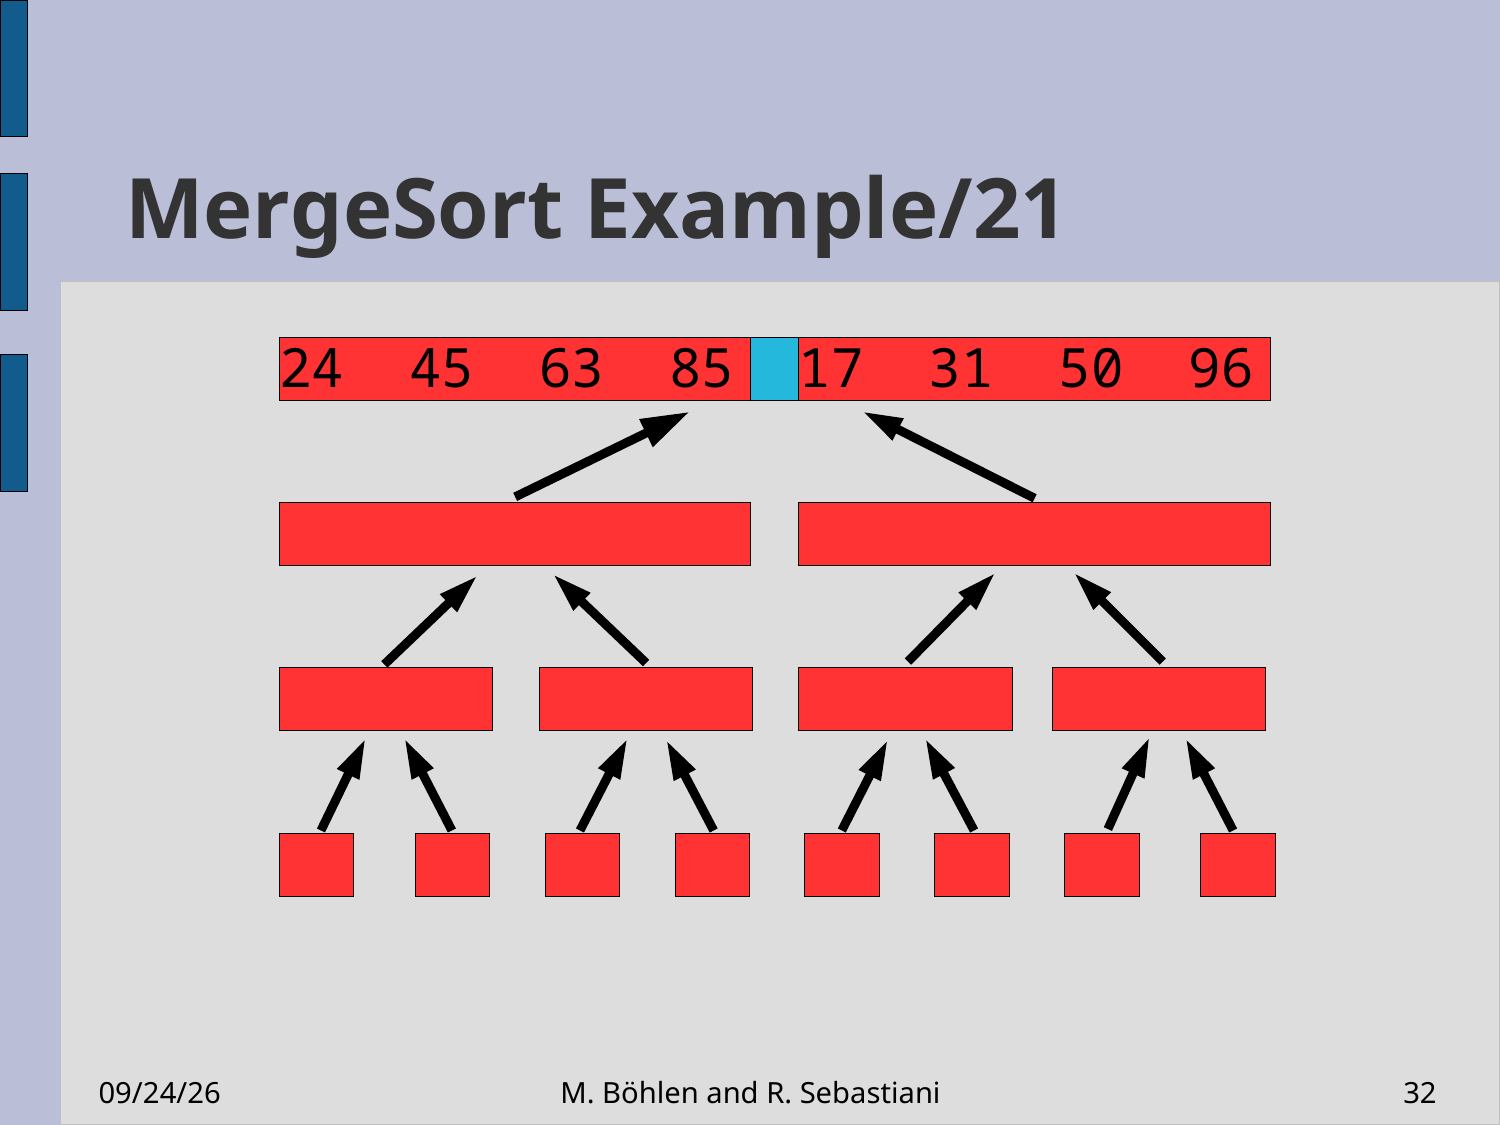

# MergeSort Example/21
24 45 63 85 17 31 50 96
24 45 63 85
17 31 50 96
M. Böhlen and R. Sebastiani
32